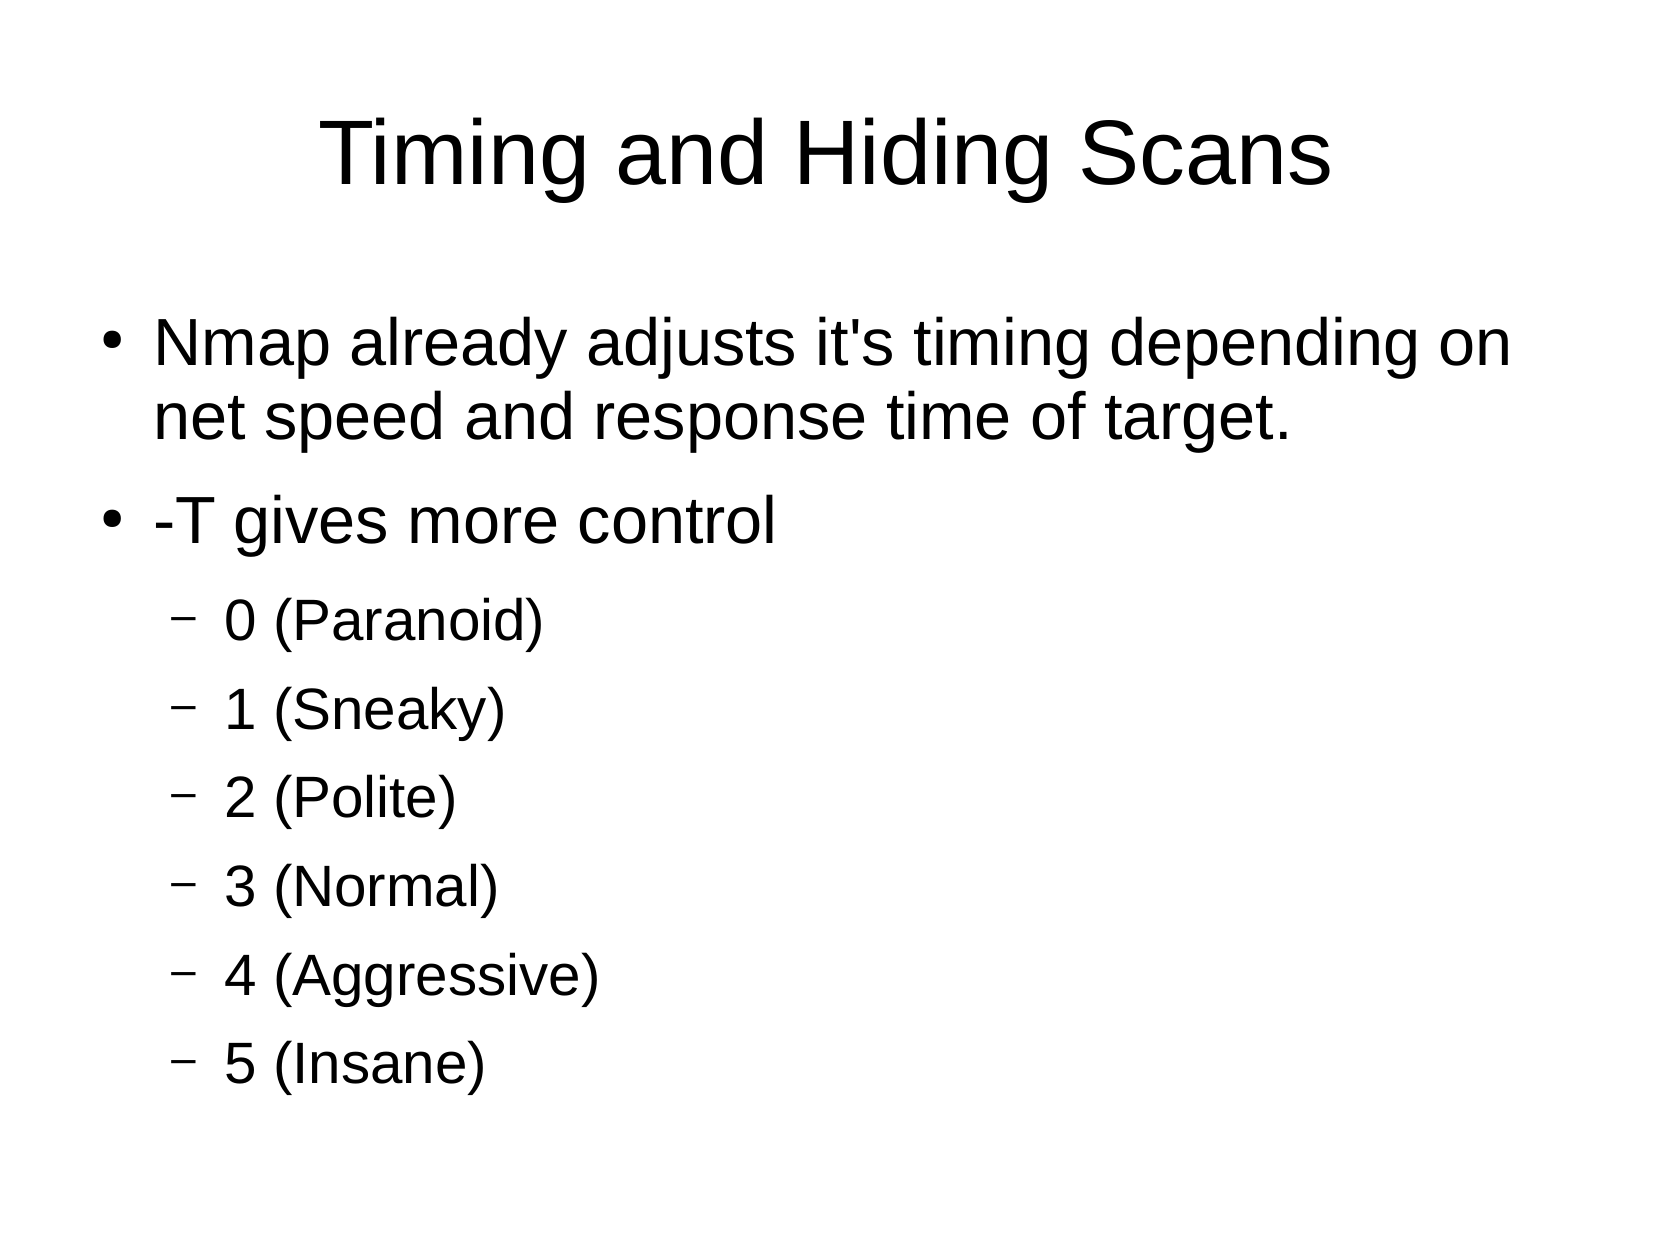

# Timing and Hiding Scans
Nmap already adjusts it's timing depending on net speed and response time of target.
-T gives more control
0 (Paranoid)
1 (Sneaky)
2 (Polite)
3 (Normal)
4 (Aggressive)
5 (Insane)